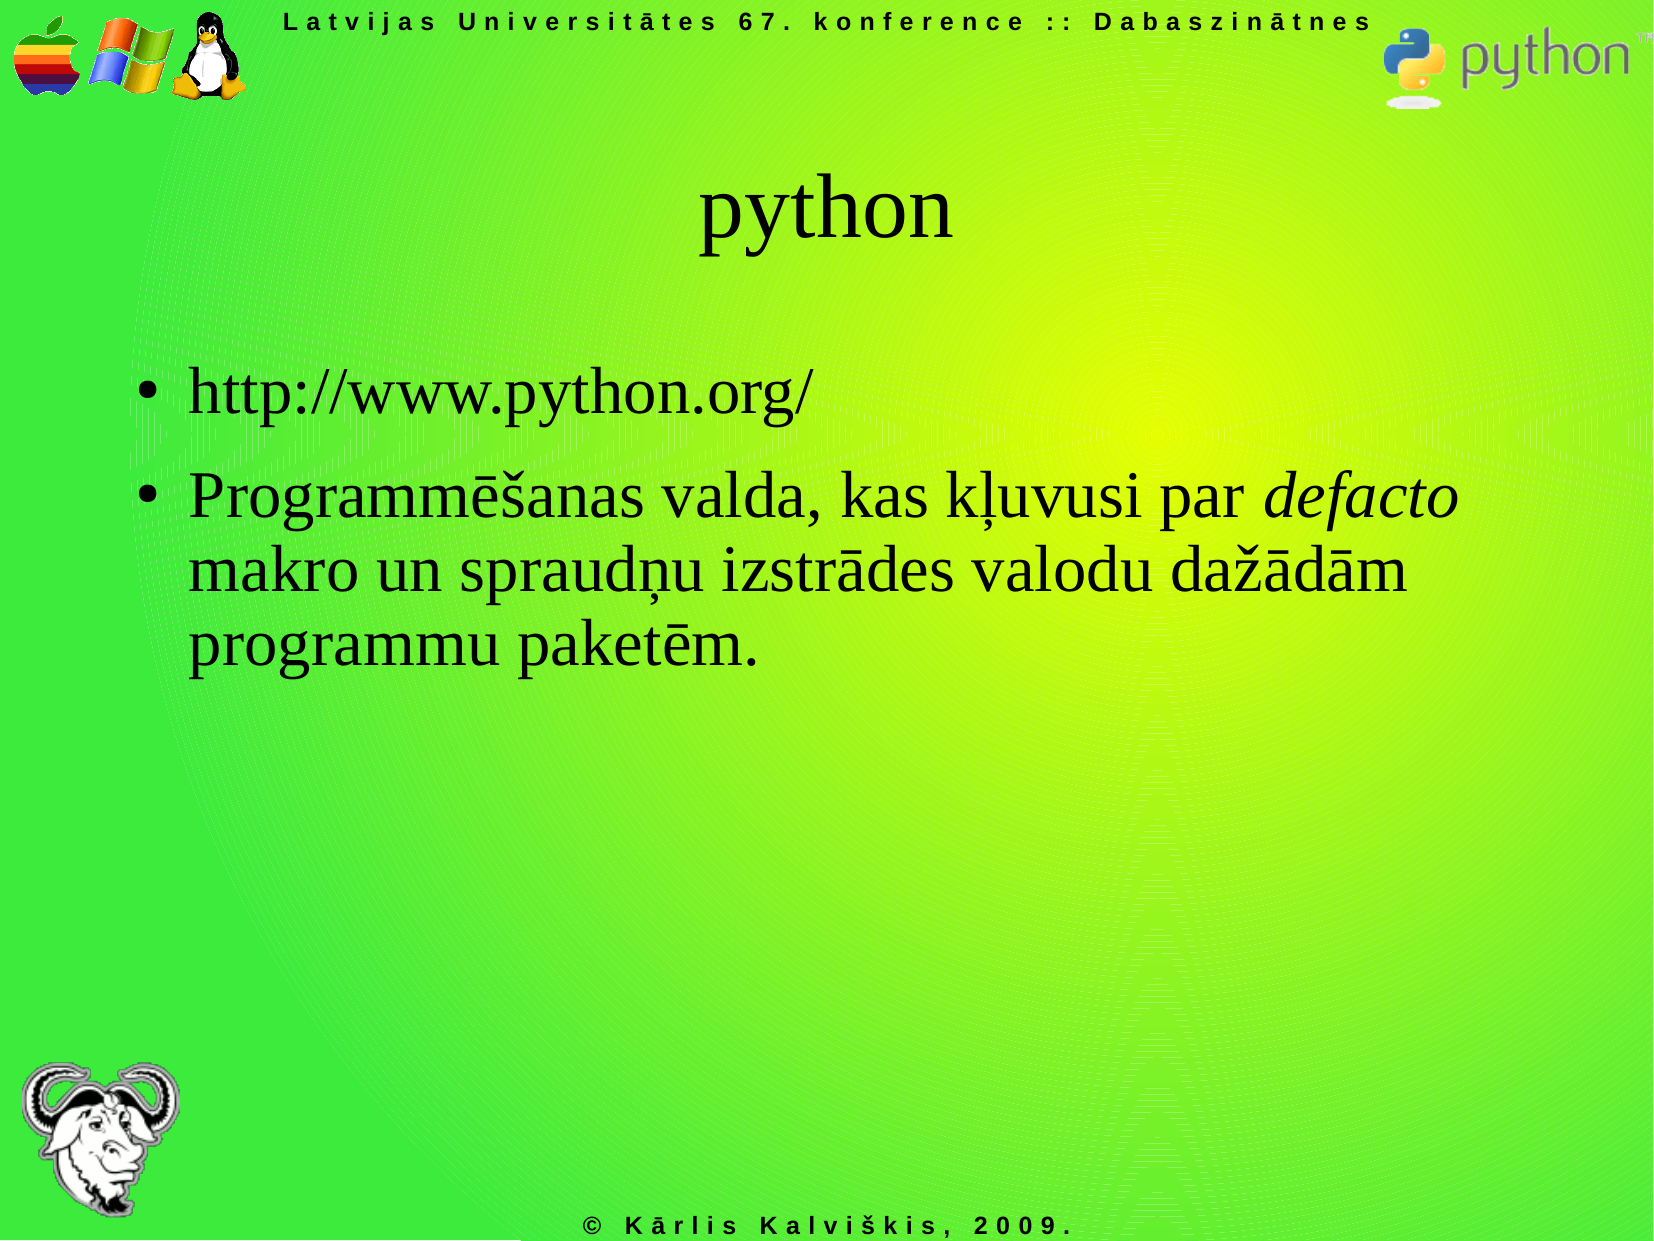

# python
http://www.python.org/
Programmēšanas valda, kas kļuvusi par defacto makro un spraudņu izstrādes valodu dažādām programmu paketēm.